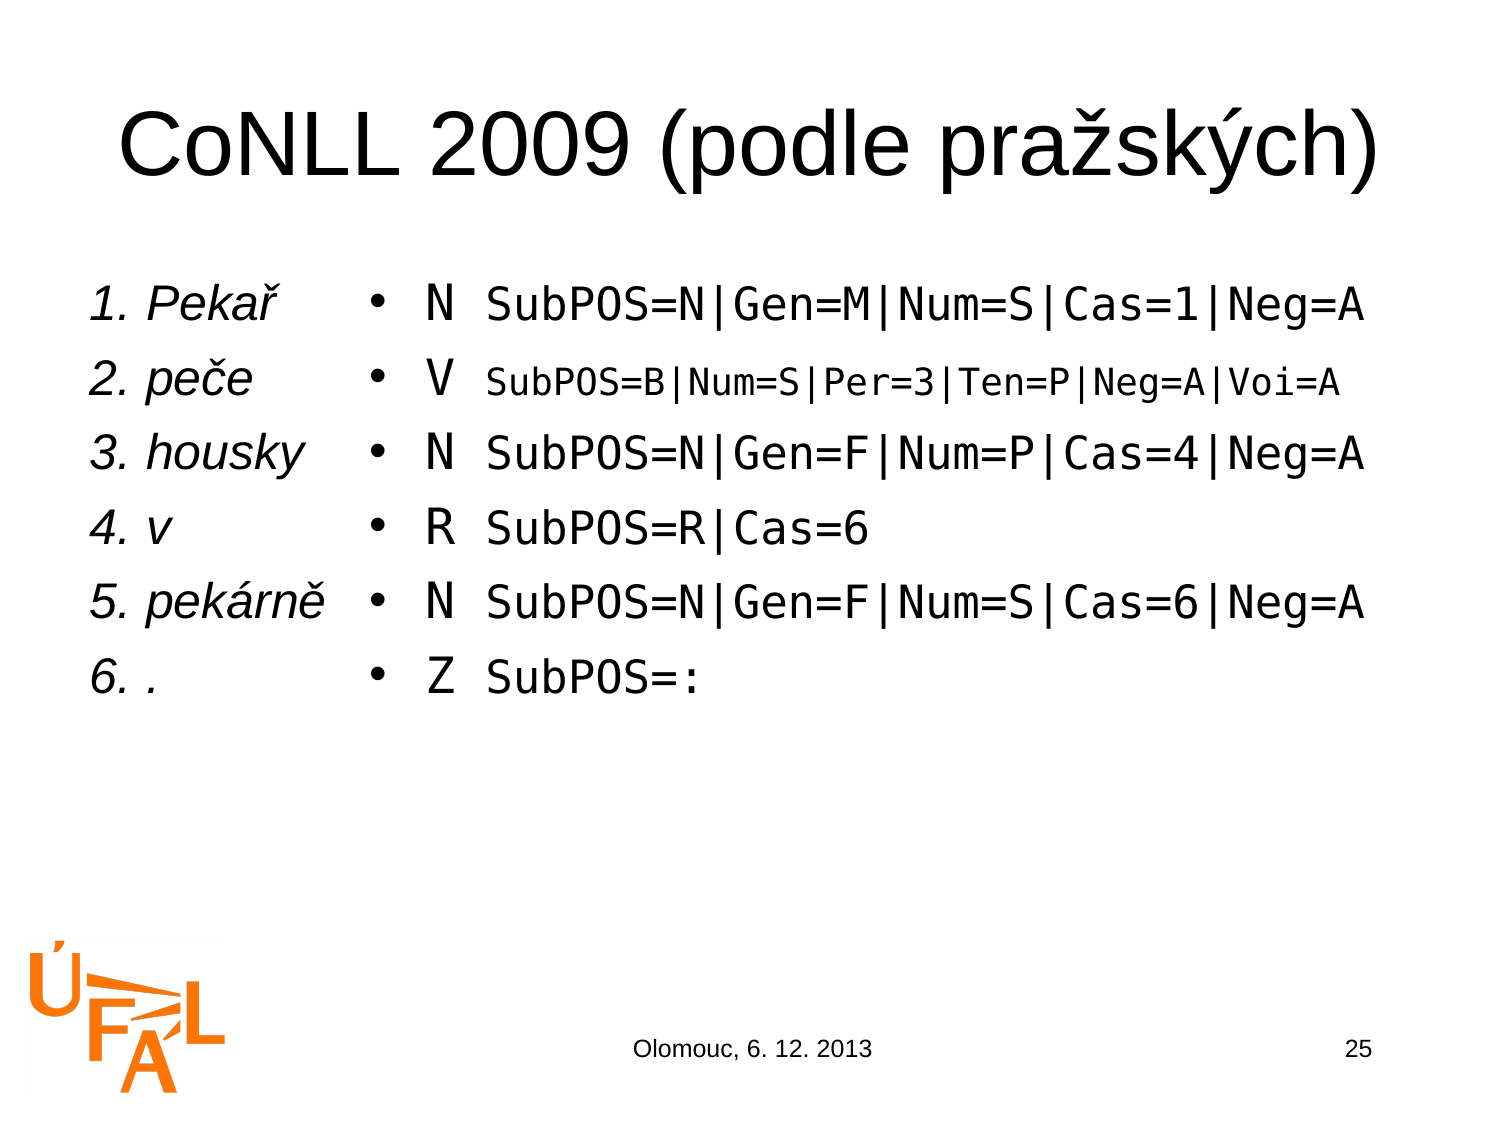

# CoNLL 2009 (podle pražských)
Pekař
peče
housky
v
pekárně
.
N SubPOS=N|Gen=M|Num=S|Cas=1|Neg=A
V SubPOS=B|Num=S|Per=3|Ten=P|Neg=A|Voi=A
N SubPOS=N|Gen=F|Num=P|Cas=4|Neg=A
R SubPOS=R|Cas=6
N SubPOS=N|Gen=F|Num=S|Cas=6|Neg=A
Z SubPOS=:
Olomouc, 6. 12. 2013
25